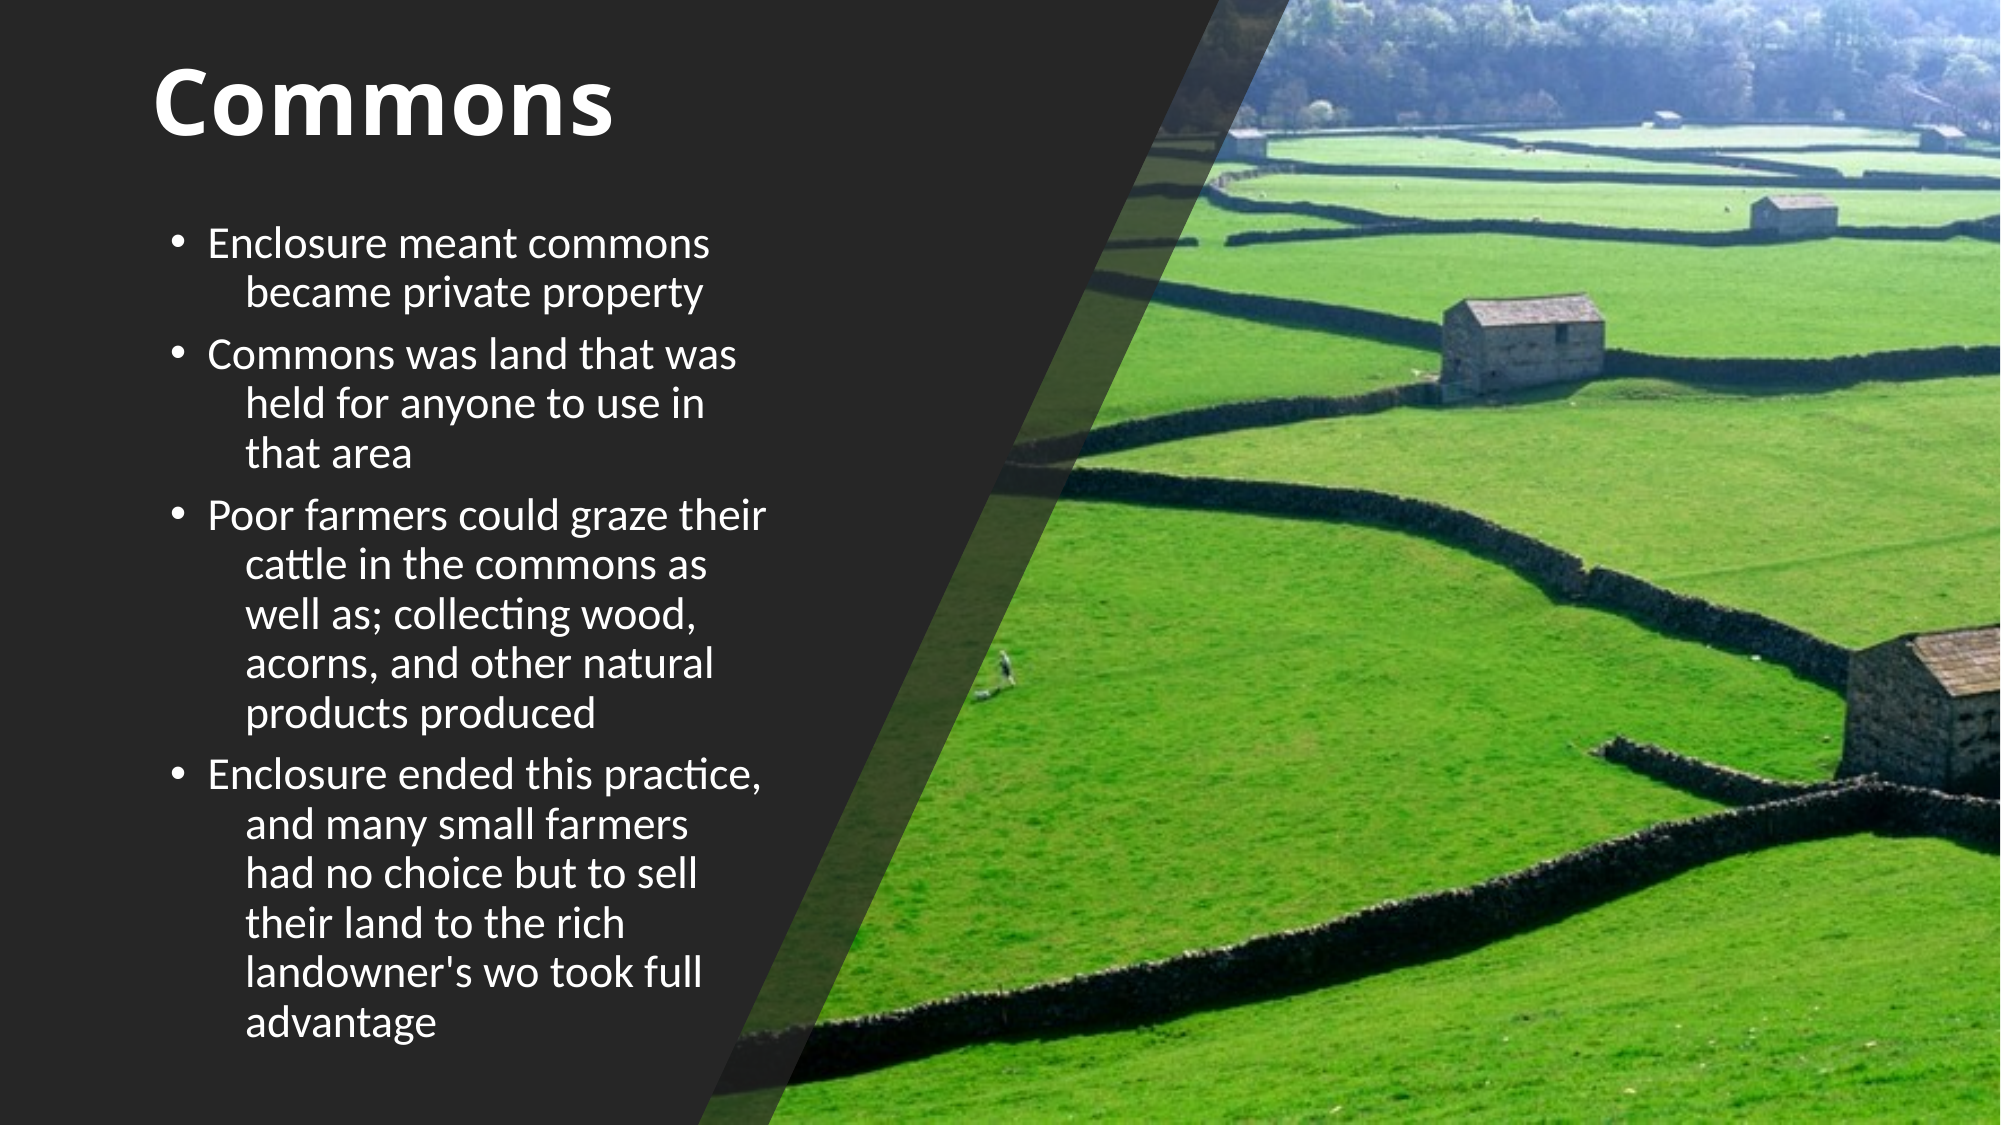

Commons
Enclosure meant commons became private property
Commons was land that was held for anyone to use in that area
Poor farmers could graze their cattle in the commons as well as; collecting wood, acorns, and other natural products produced
Enclosure ended this practice, and many small farmers had no choice but to sell their land to the rich landowner's wo took full advantage